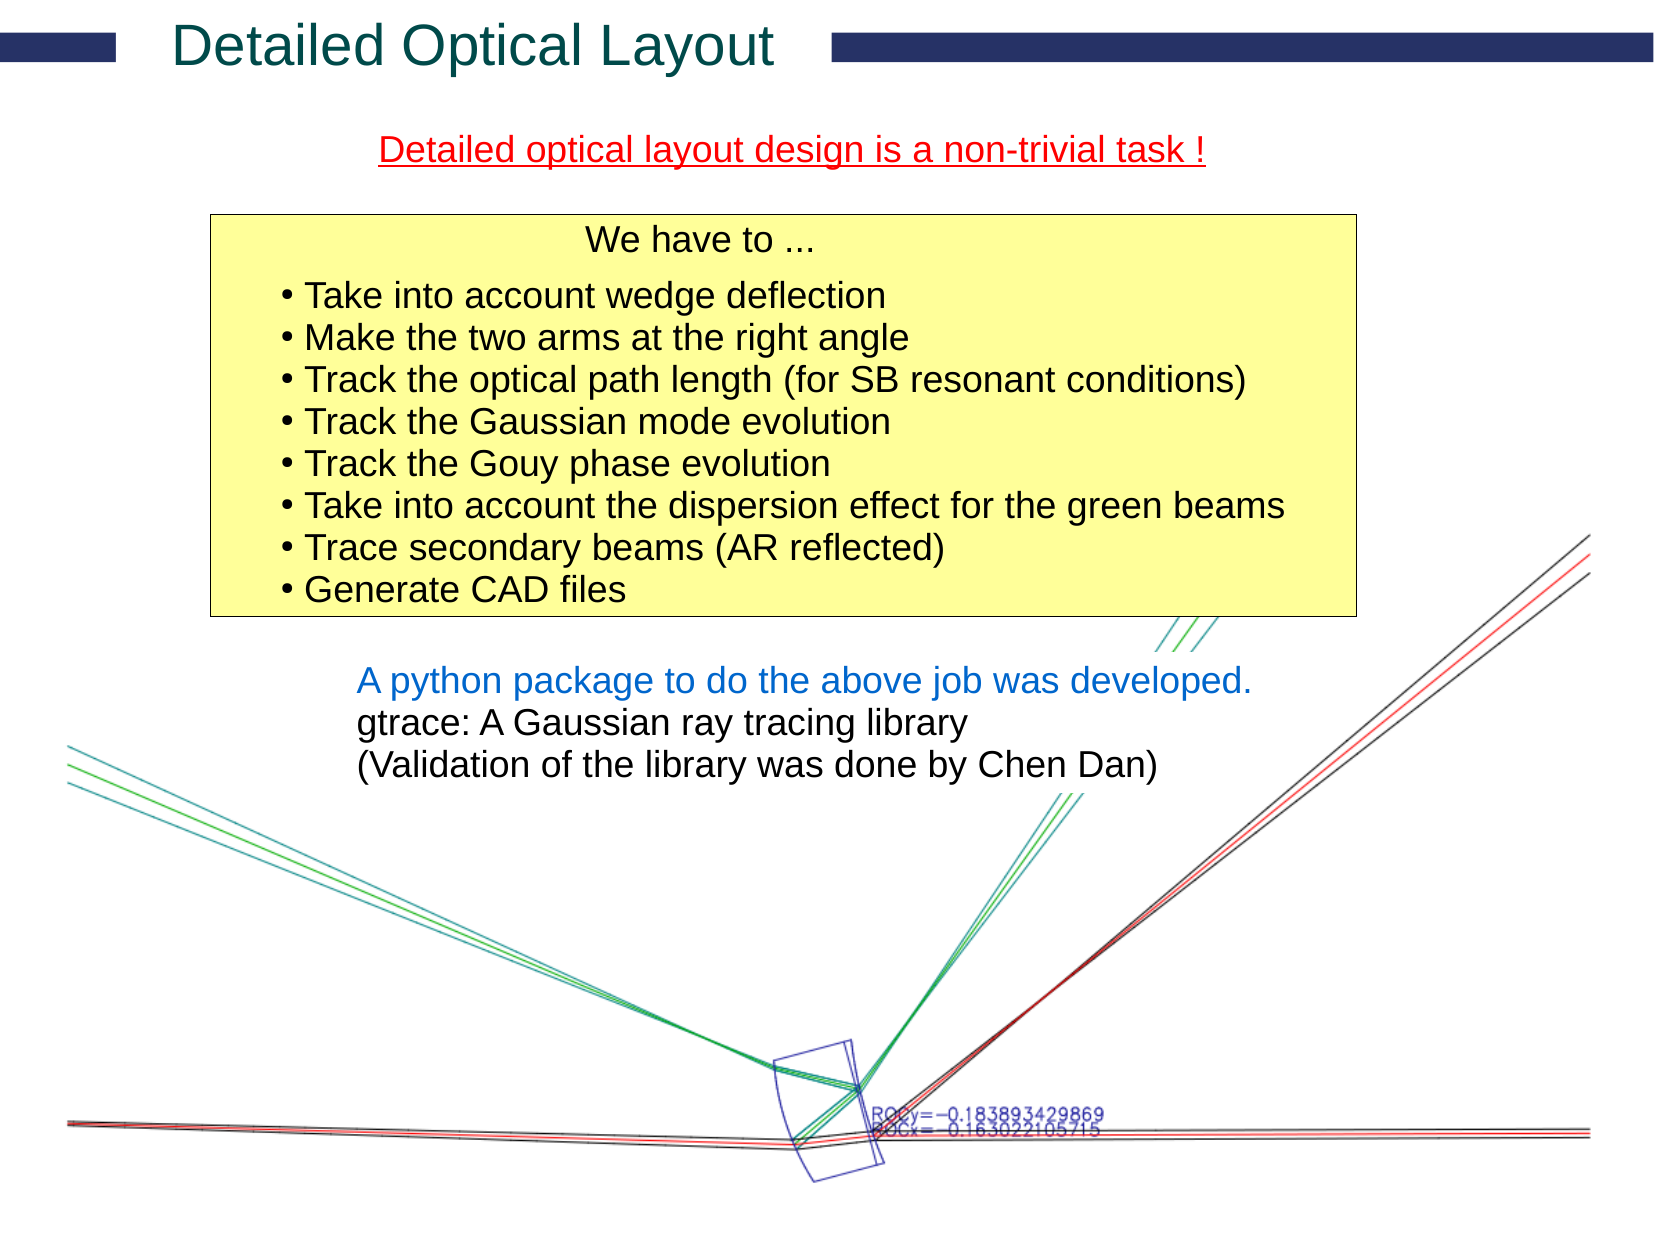

# Detailed Optical Layout
Detailed optical layout design is a non-trivial task !
We have to ...
 Take into account wedge deflection
 Make the two arms at the right angle
 Track the optical path length (for SB resonant conditions)
 Track the Gaussian mode evolution
 Track the Gouy phase evolution
 Take into account the dispersion effect for the green beams
 Trace secondary beams (AR reflected)
 Generate CAD files
A python package to do the above job was developed.
gtrace: A Gaussian ray tracing library
(Validation of the library was done by Chen Dan)